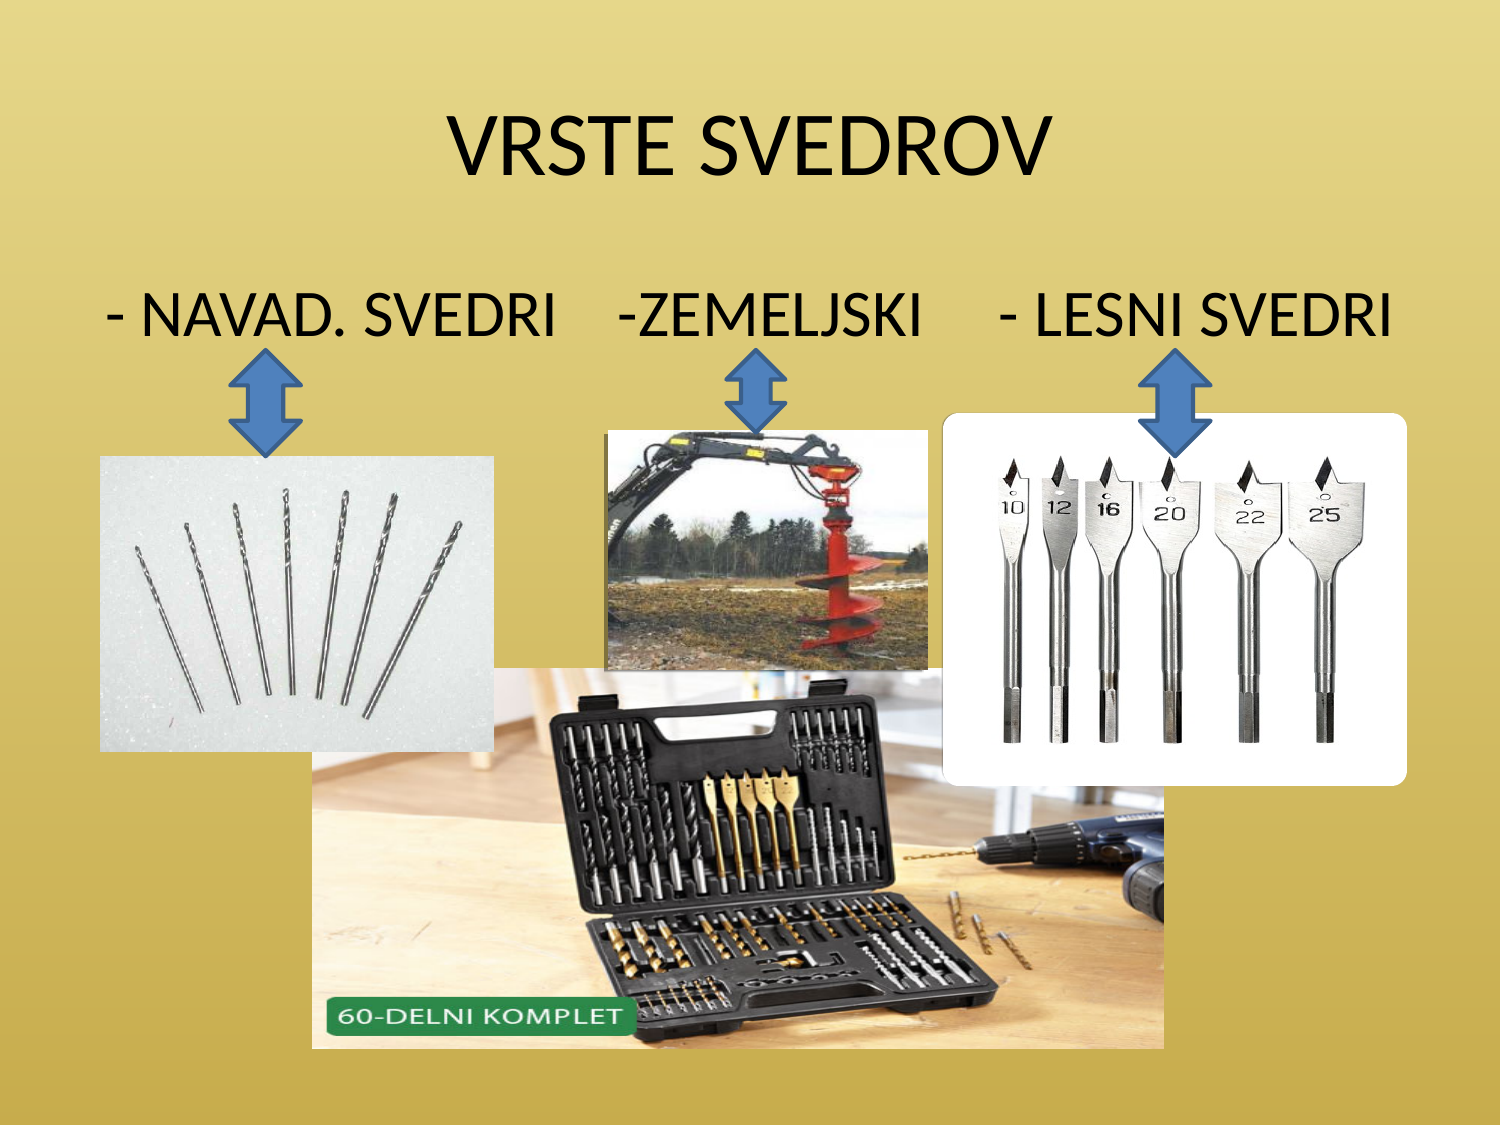

# VRSTE SVEDROV
 - NAVAD. SVEDRI -ZEMELJSKI - LESNI SVEDRI